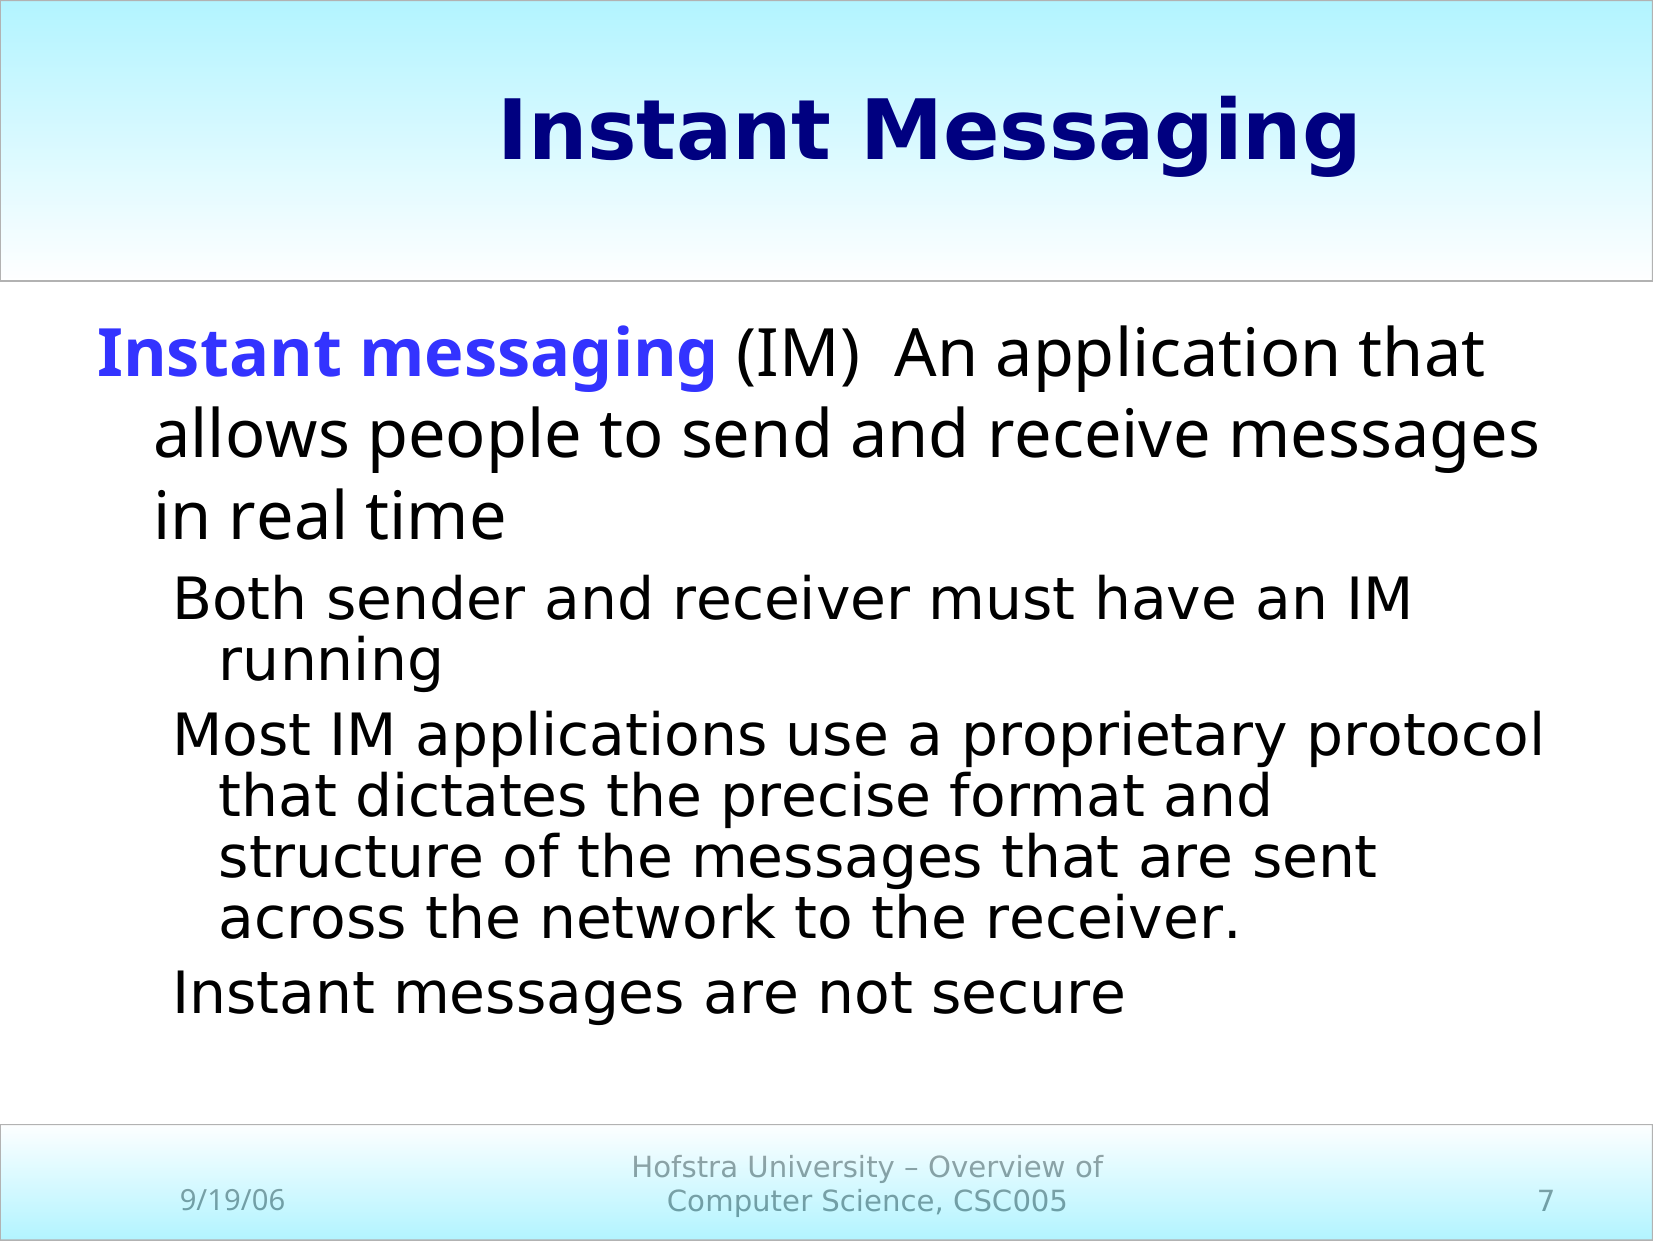

# Instant Messaging
Instant messaging (IM) An application that allows people to send and receive messages in real time
Both sender and receiver must have an IM running
Most IM applications use a proprietary protocol that dictates the precise format and structure of the messages that are sent across the network to the receiver.
Instant messages are not secure
7